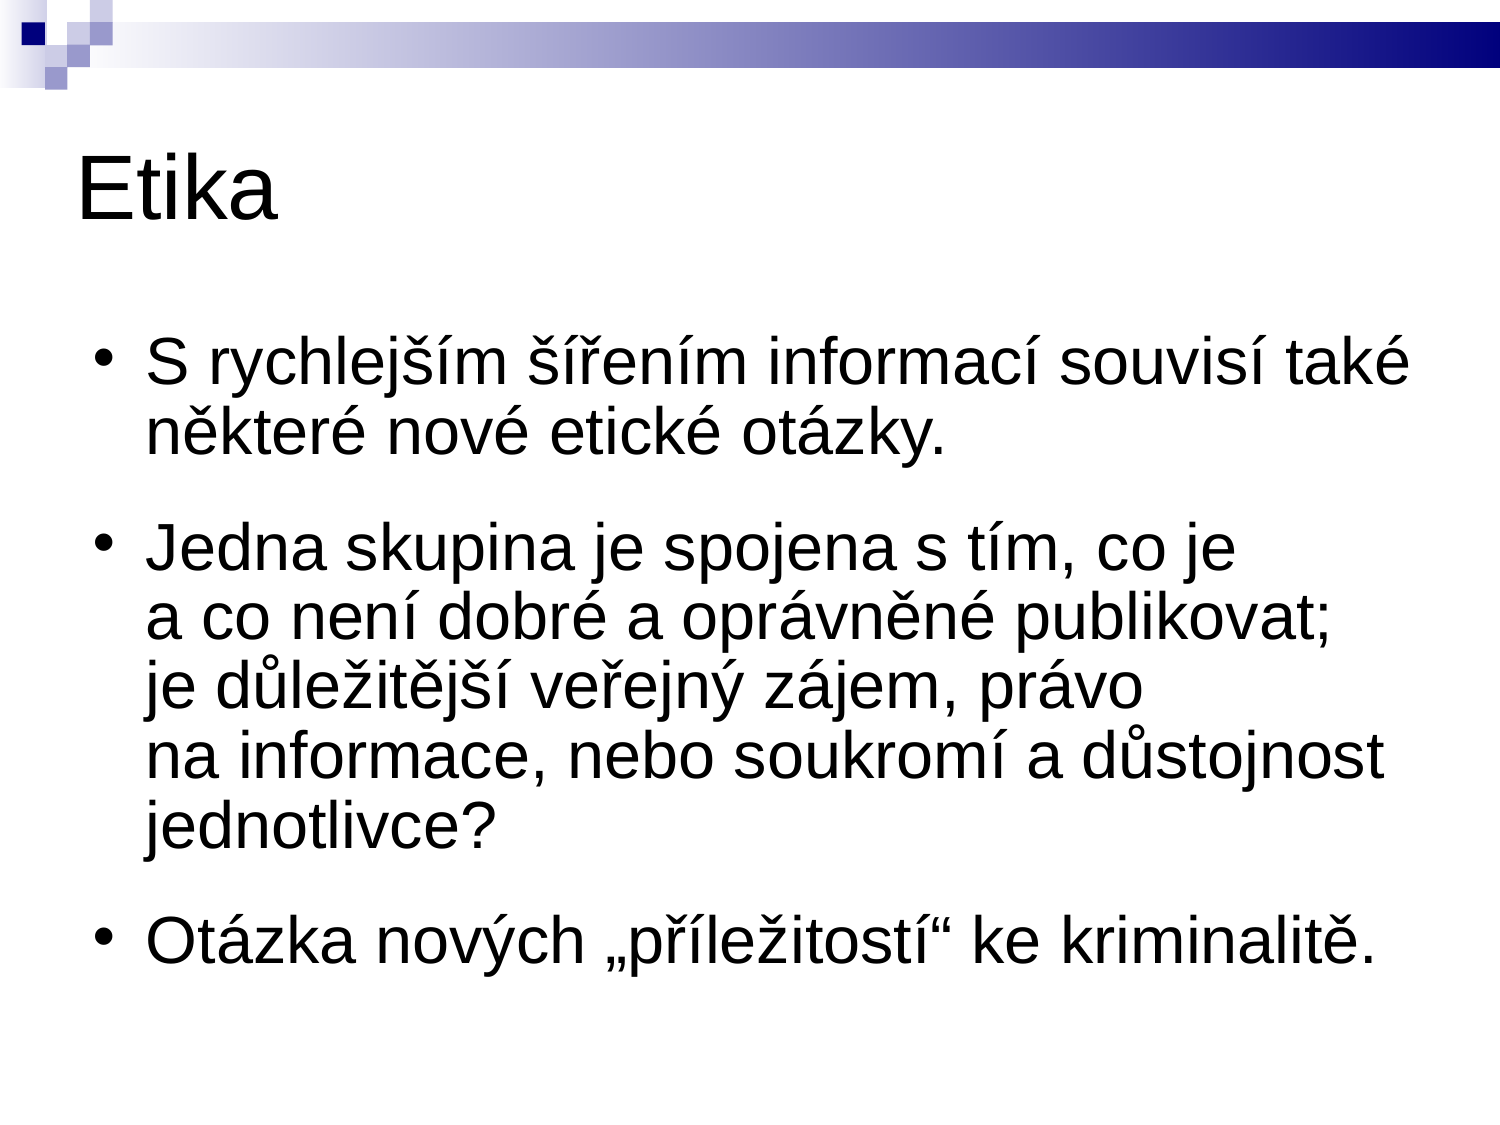

# Etika
S rychlejším šířením informací souvisí také některé nové etické otázky.
Jedna skupina je spojena s tím, co je
a co není dobré a oprávněné publikovat;
je důležitější veřejný zájem, právo
na informace, nebo soukromí a důstojnost jednotlivce?
Otázka nových „příležitostí“ ke kriminalitě.